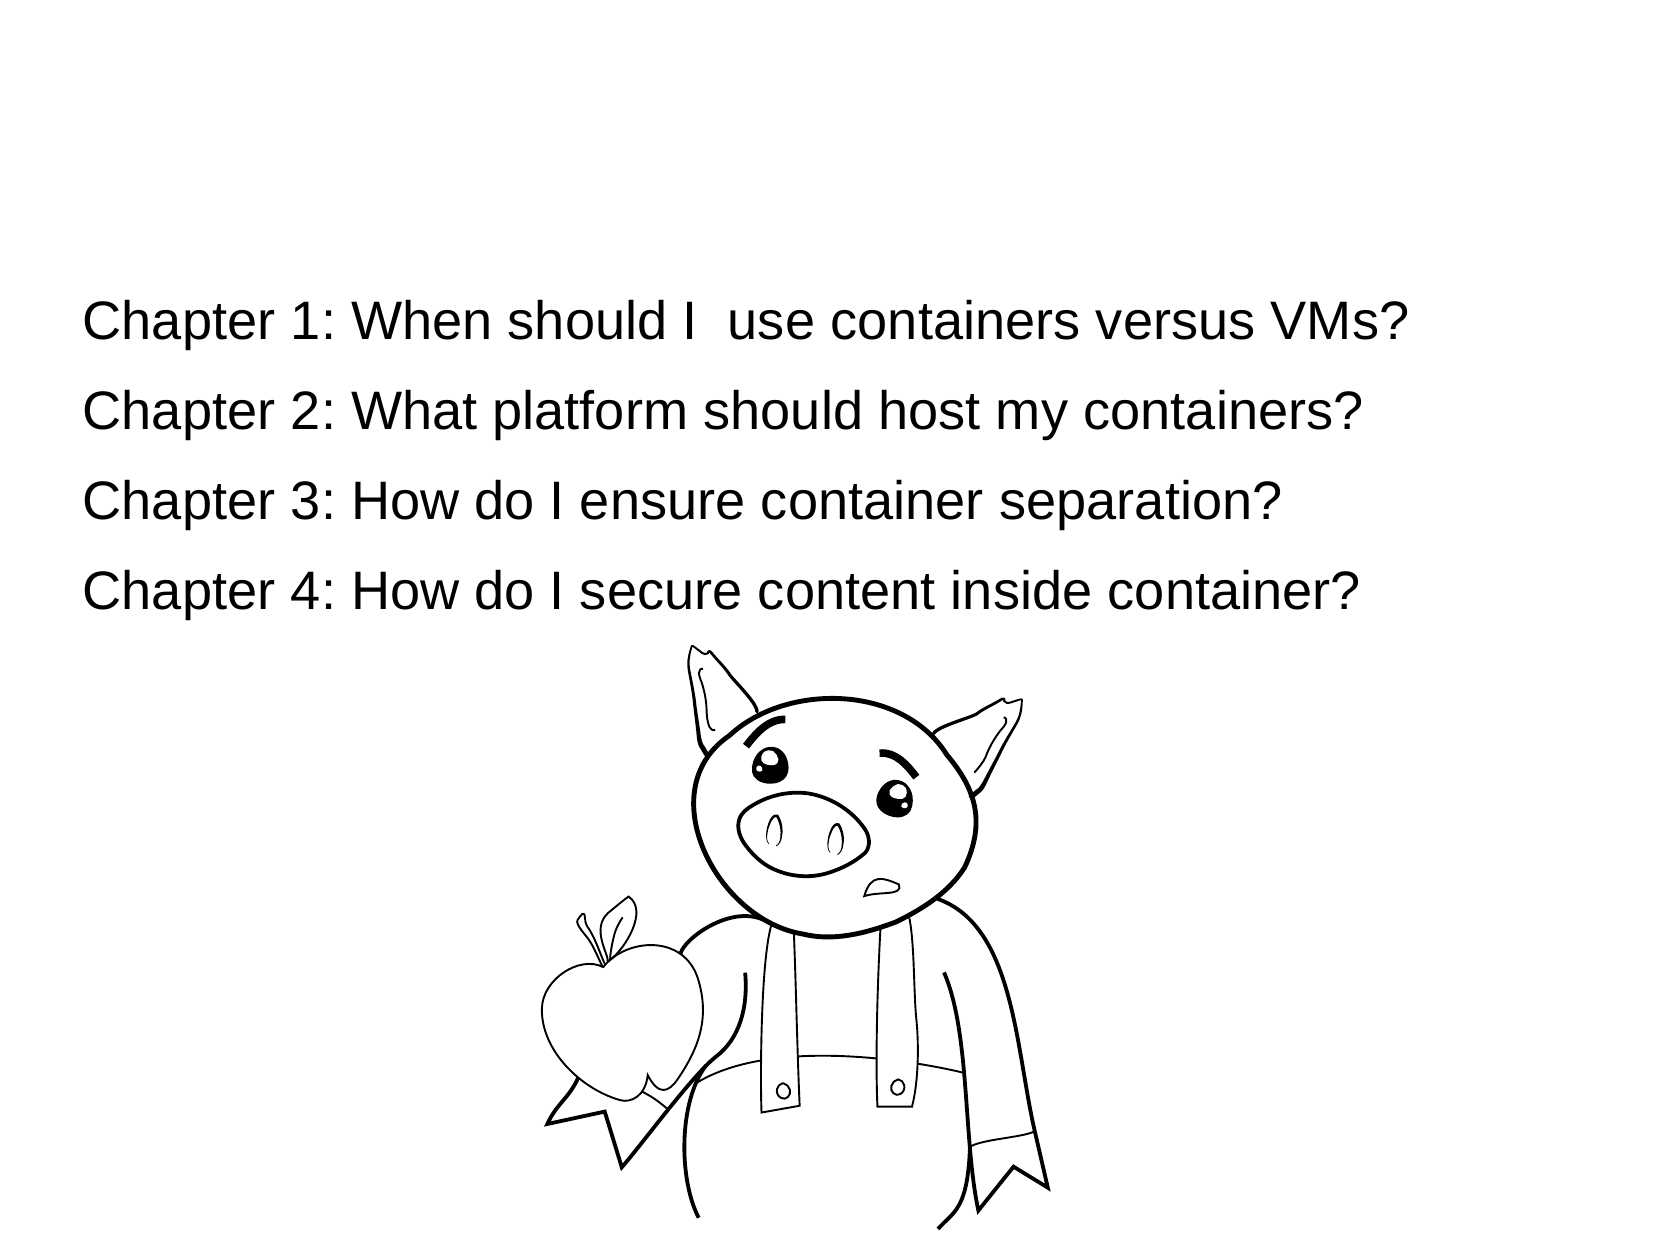

# Chapter 1: When should I use containers versus VMs?
Chapter 2: What platform should host my containers?
Chapter 3: How do I ensure container separation?
Chapter 4: How do I secure content inside container?